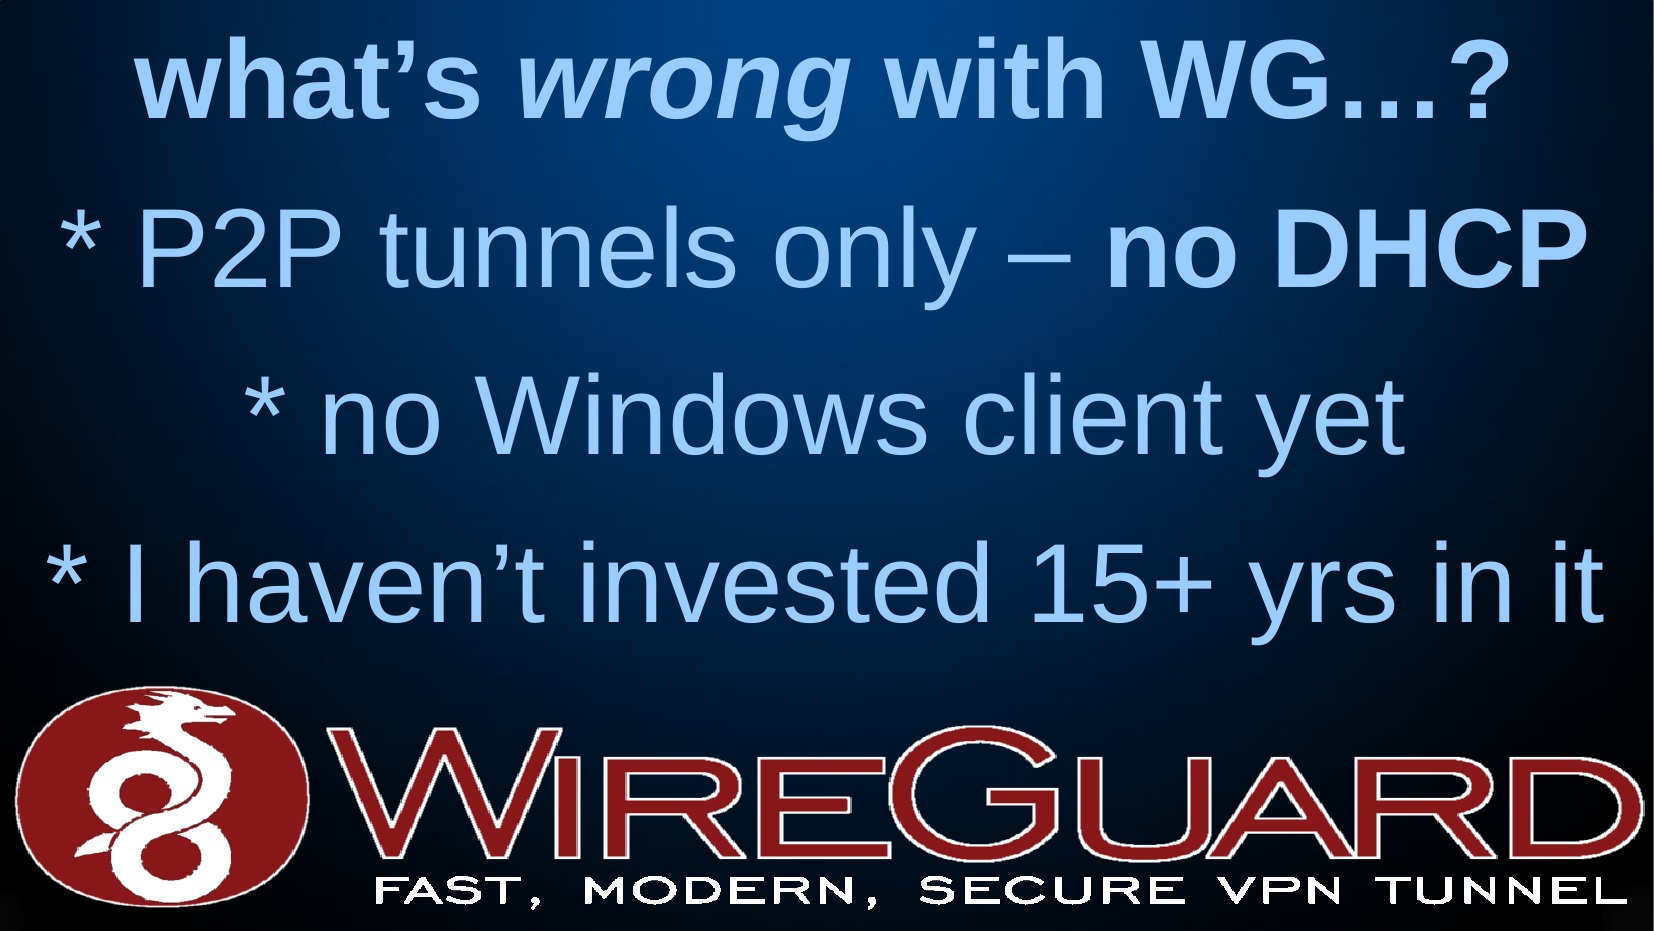

# what’s wrong with WG…?
* P2P tunnels only – no DHCP
* no Windows client yet
* I haven’t invested 15+ yrs in it